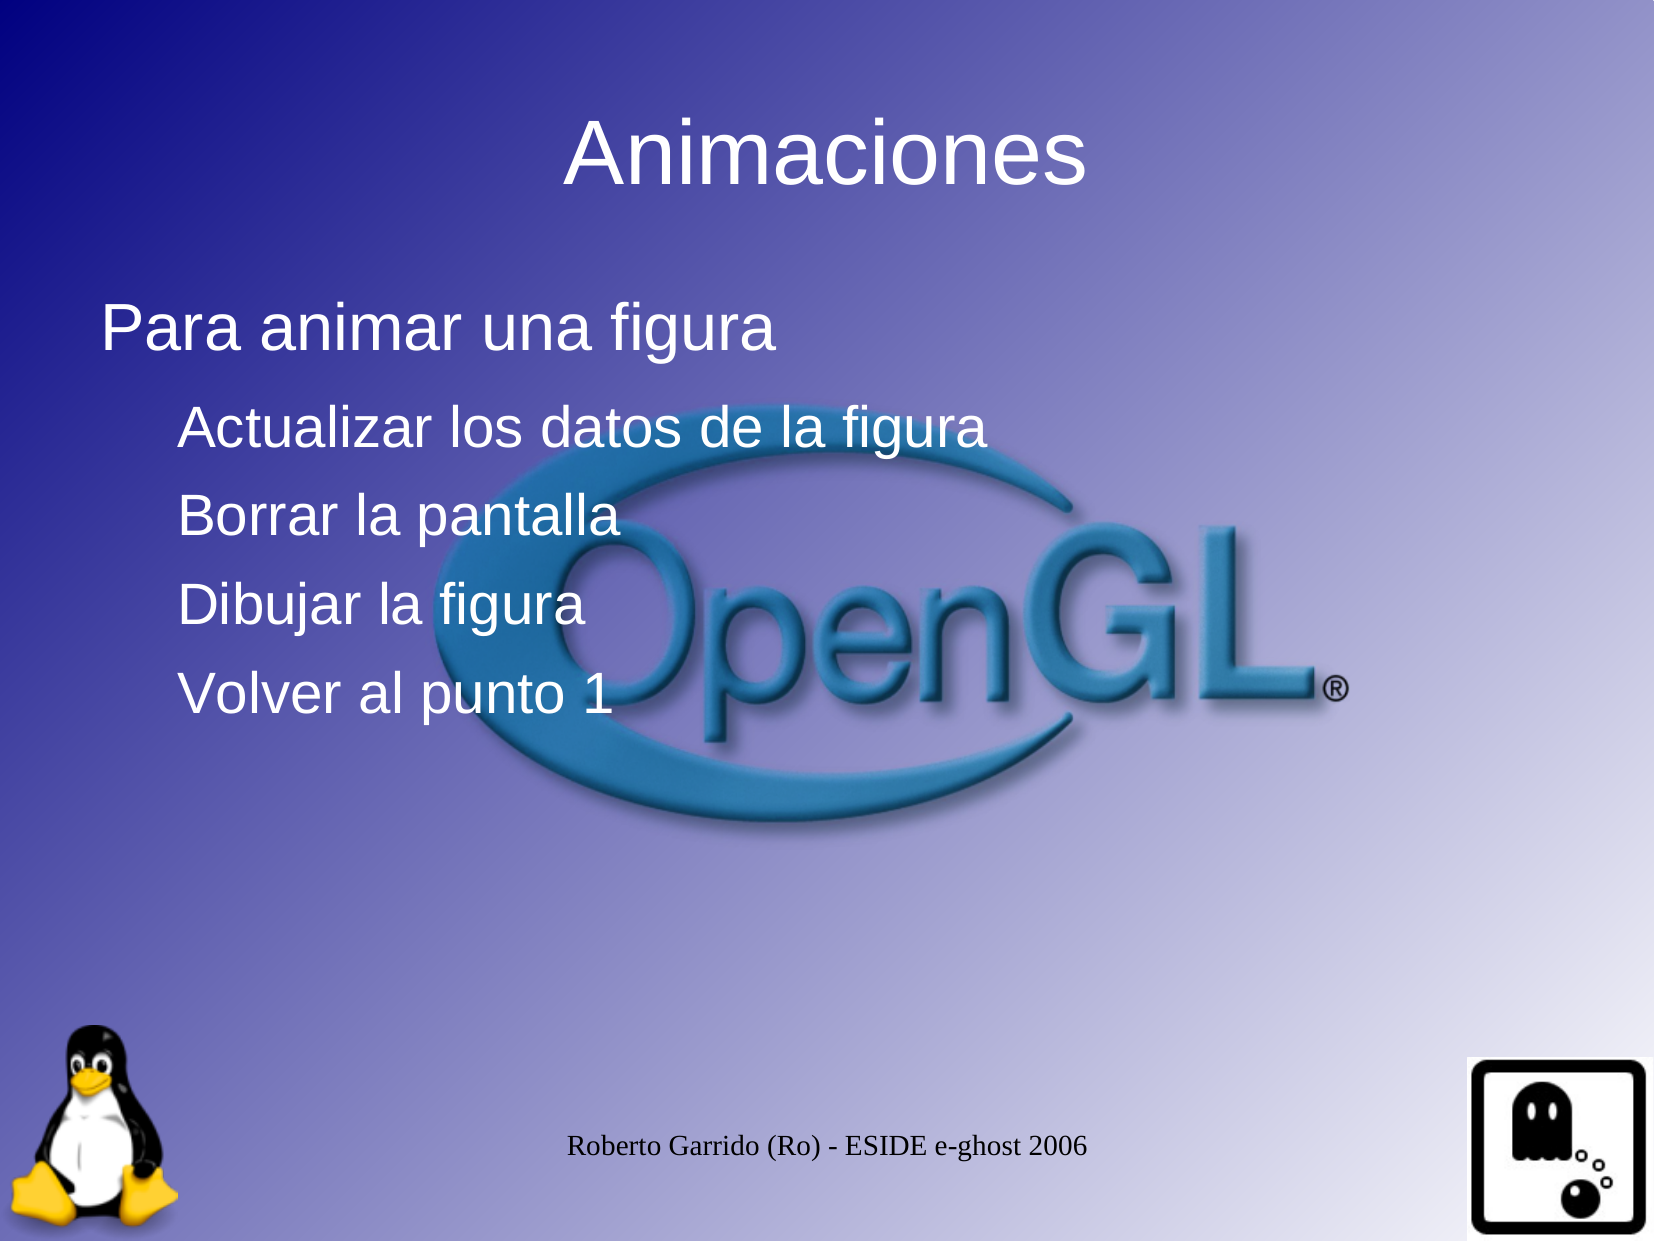

# Animaciones
Para animar una figura
Actualizar los datos de la figura
Borrar la pantalla
Dibujar la figura
Volver al punto 1
Roberto Garrido (Ro) - ESIDE e-ghost 2006